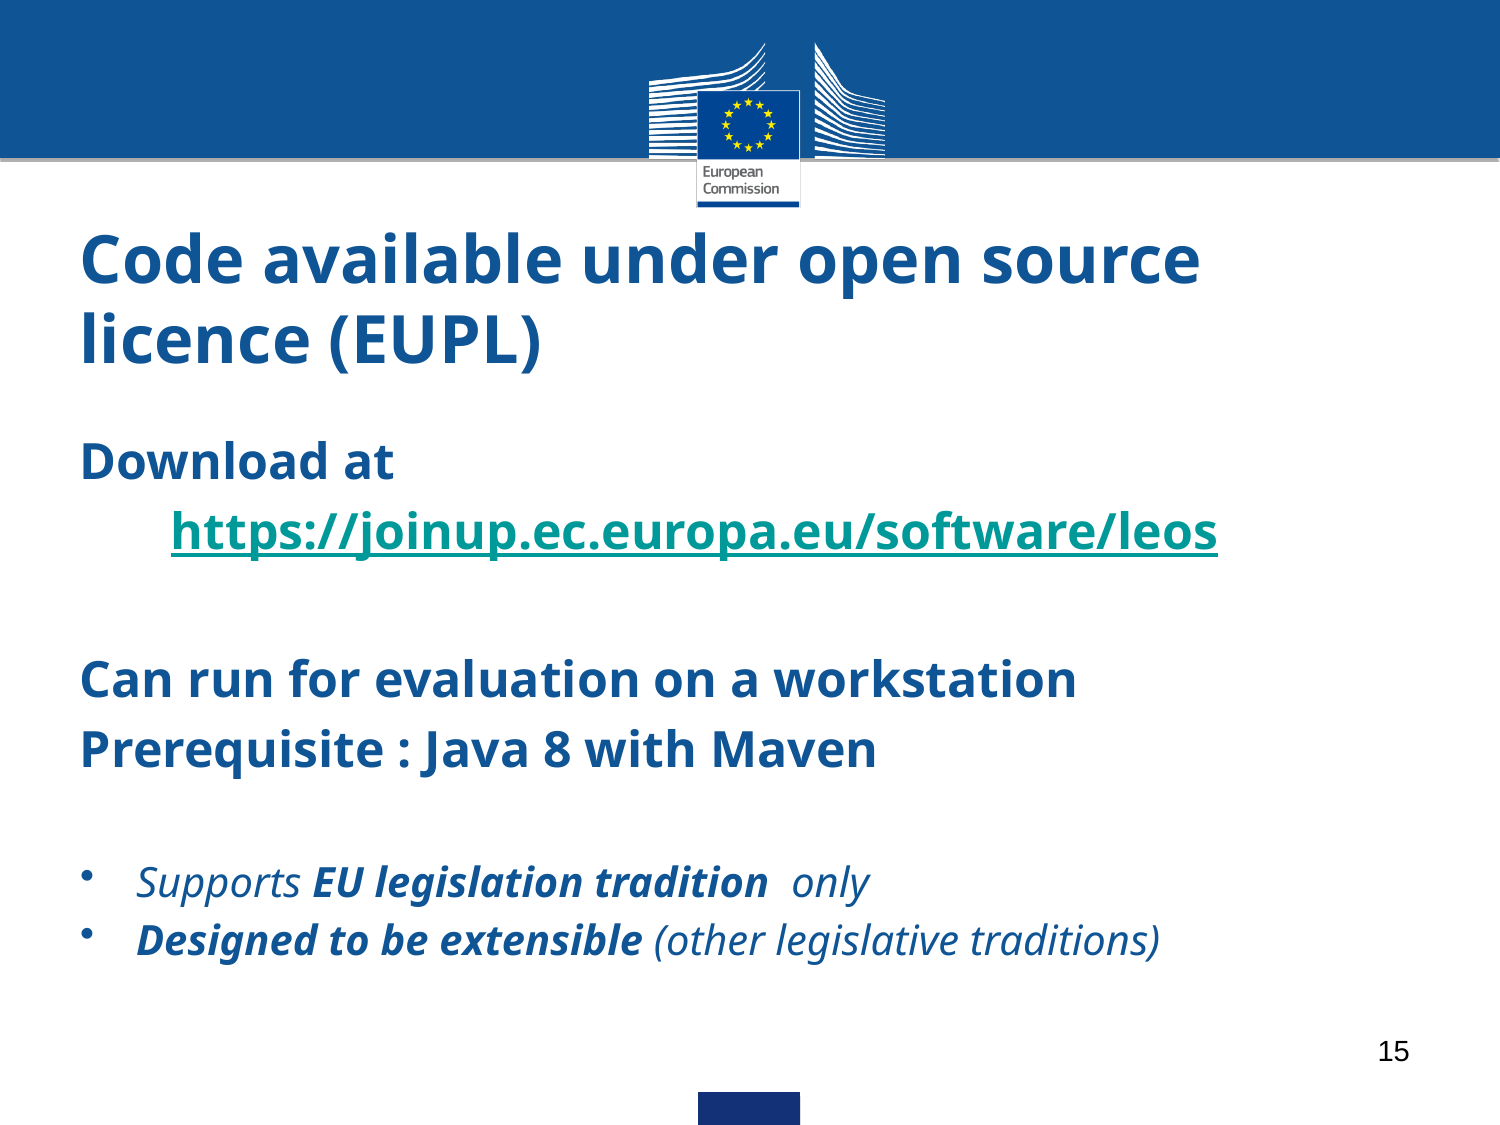

# Code available under open source licence (EUPL)
Download at
 https://joinup.ec.europa.eu/software/leos
Can run for evaluation on a workstation
Prerequisite : Java 8 with Maven
Supports EU legislation tradition only
Designed to be extensible (other legislative traditions)